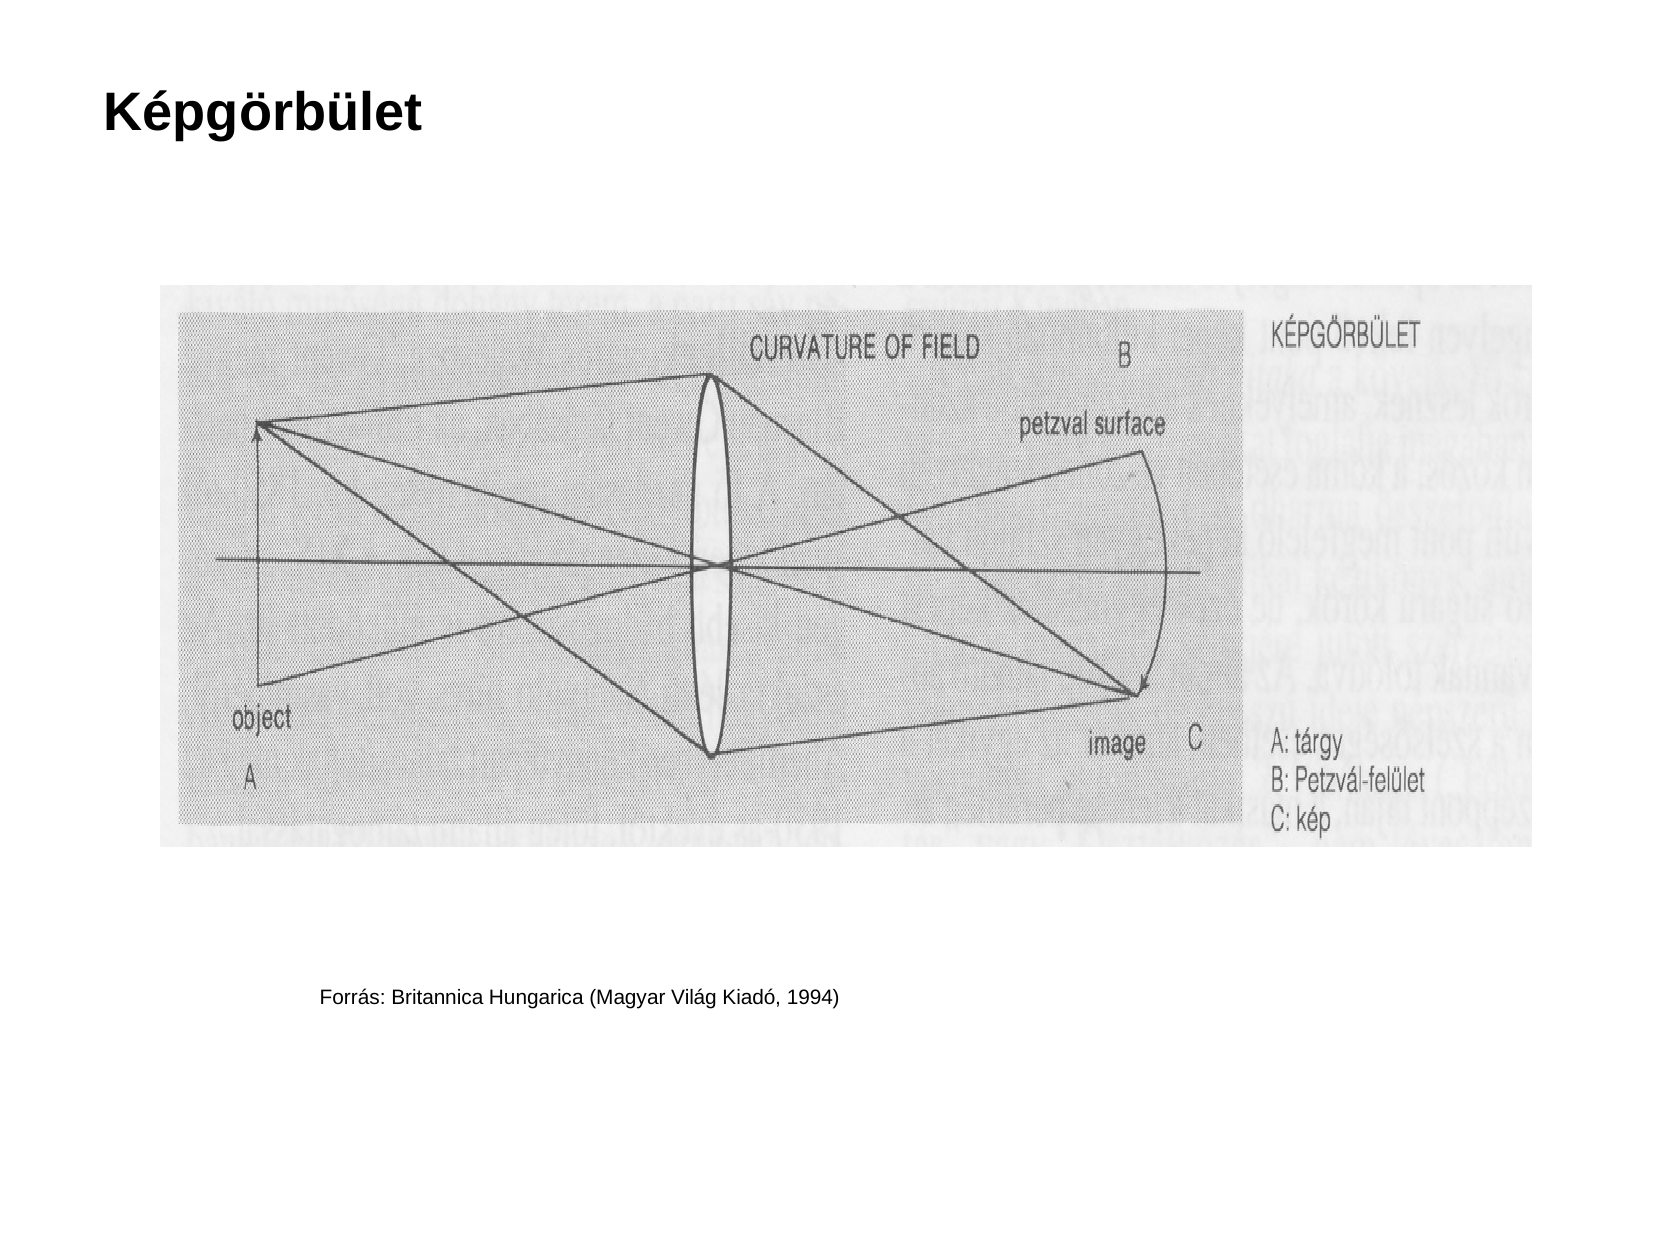

Képgörbület
Forrás: Britannica Hungarica (Magyar Világ Kiadó, 1994)